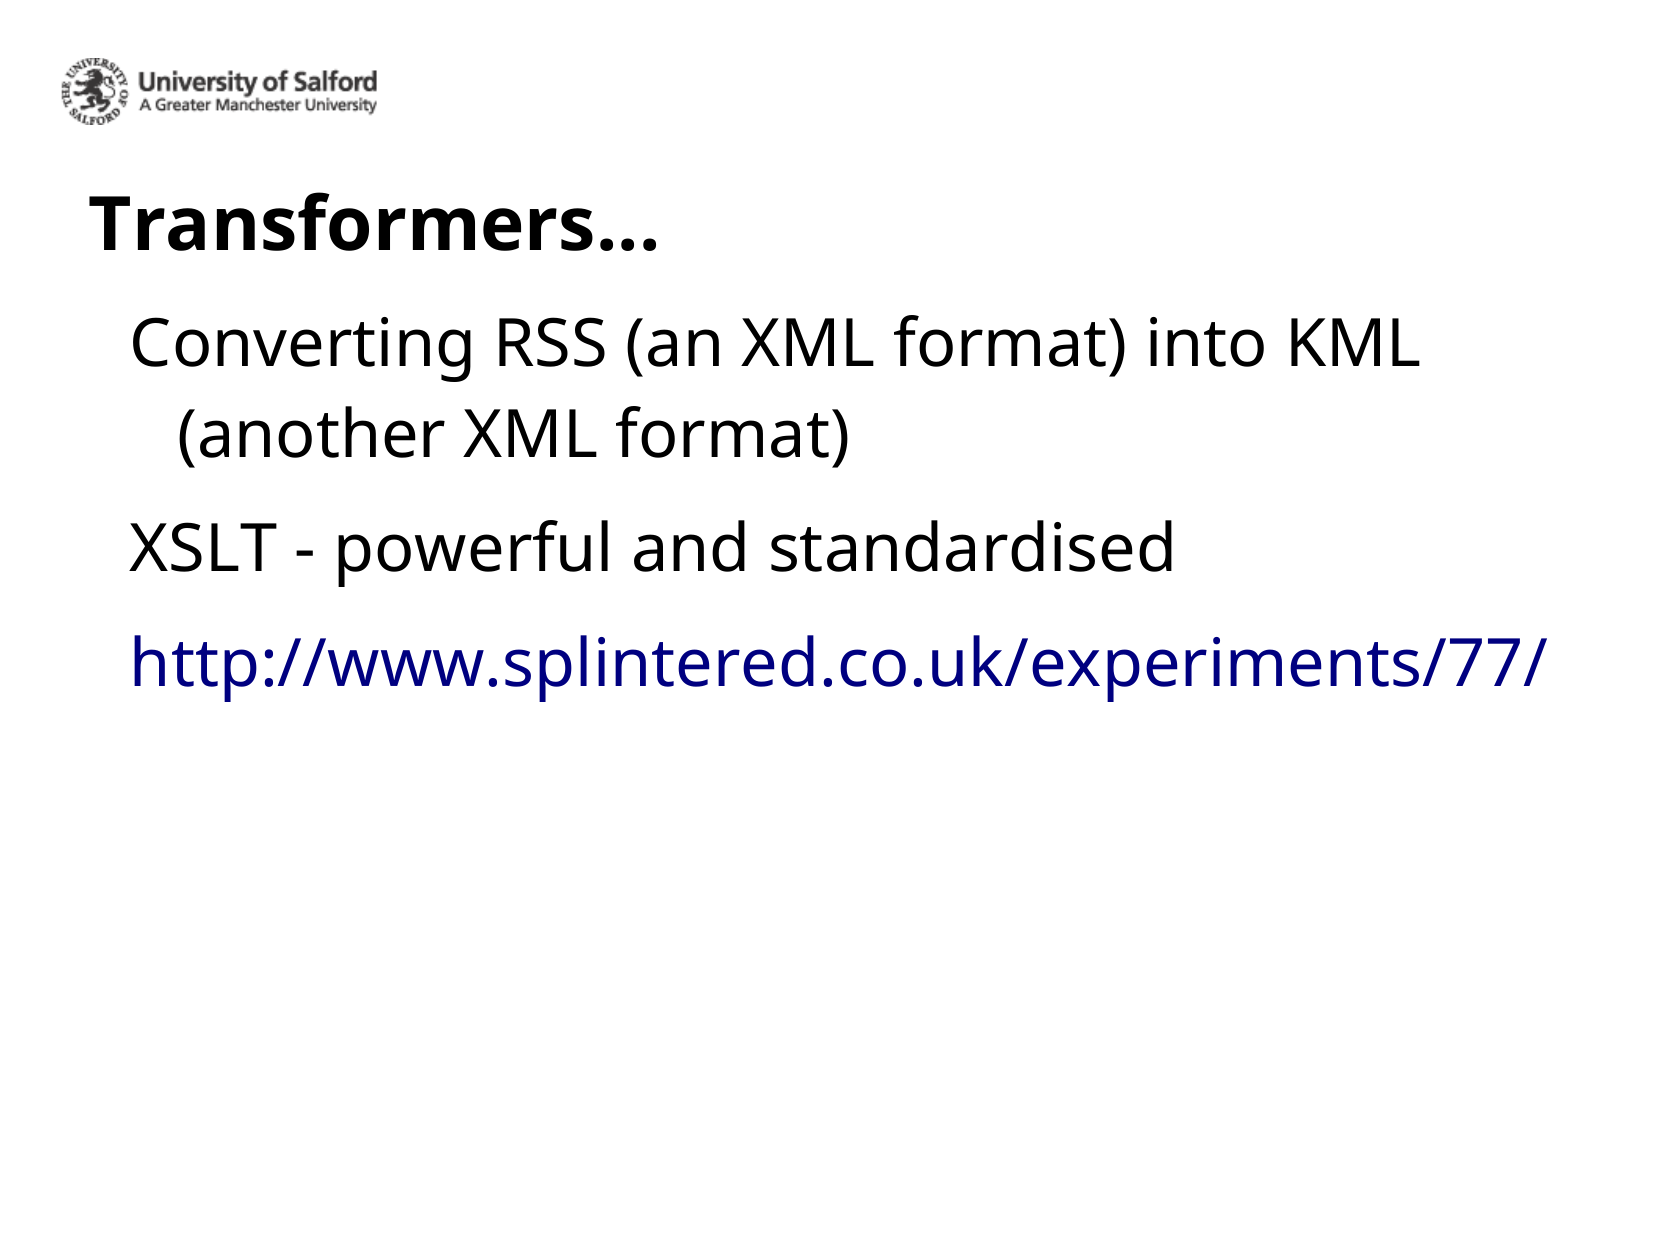

# Transformers...
Converting RSS (an XML format) into KML (another XML format)
XSLT - powerful and standardised
http://www.splintered.co.uk/experiments/77/